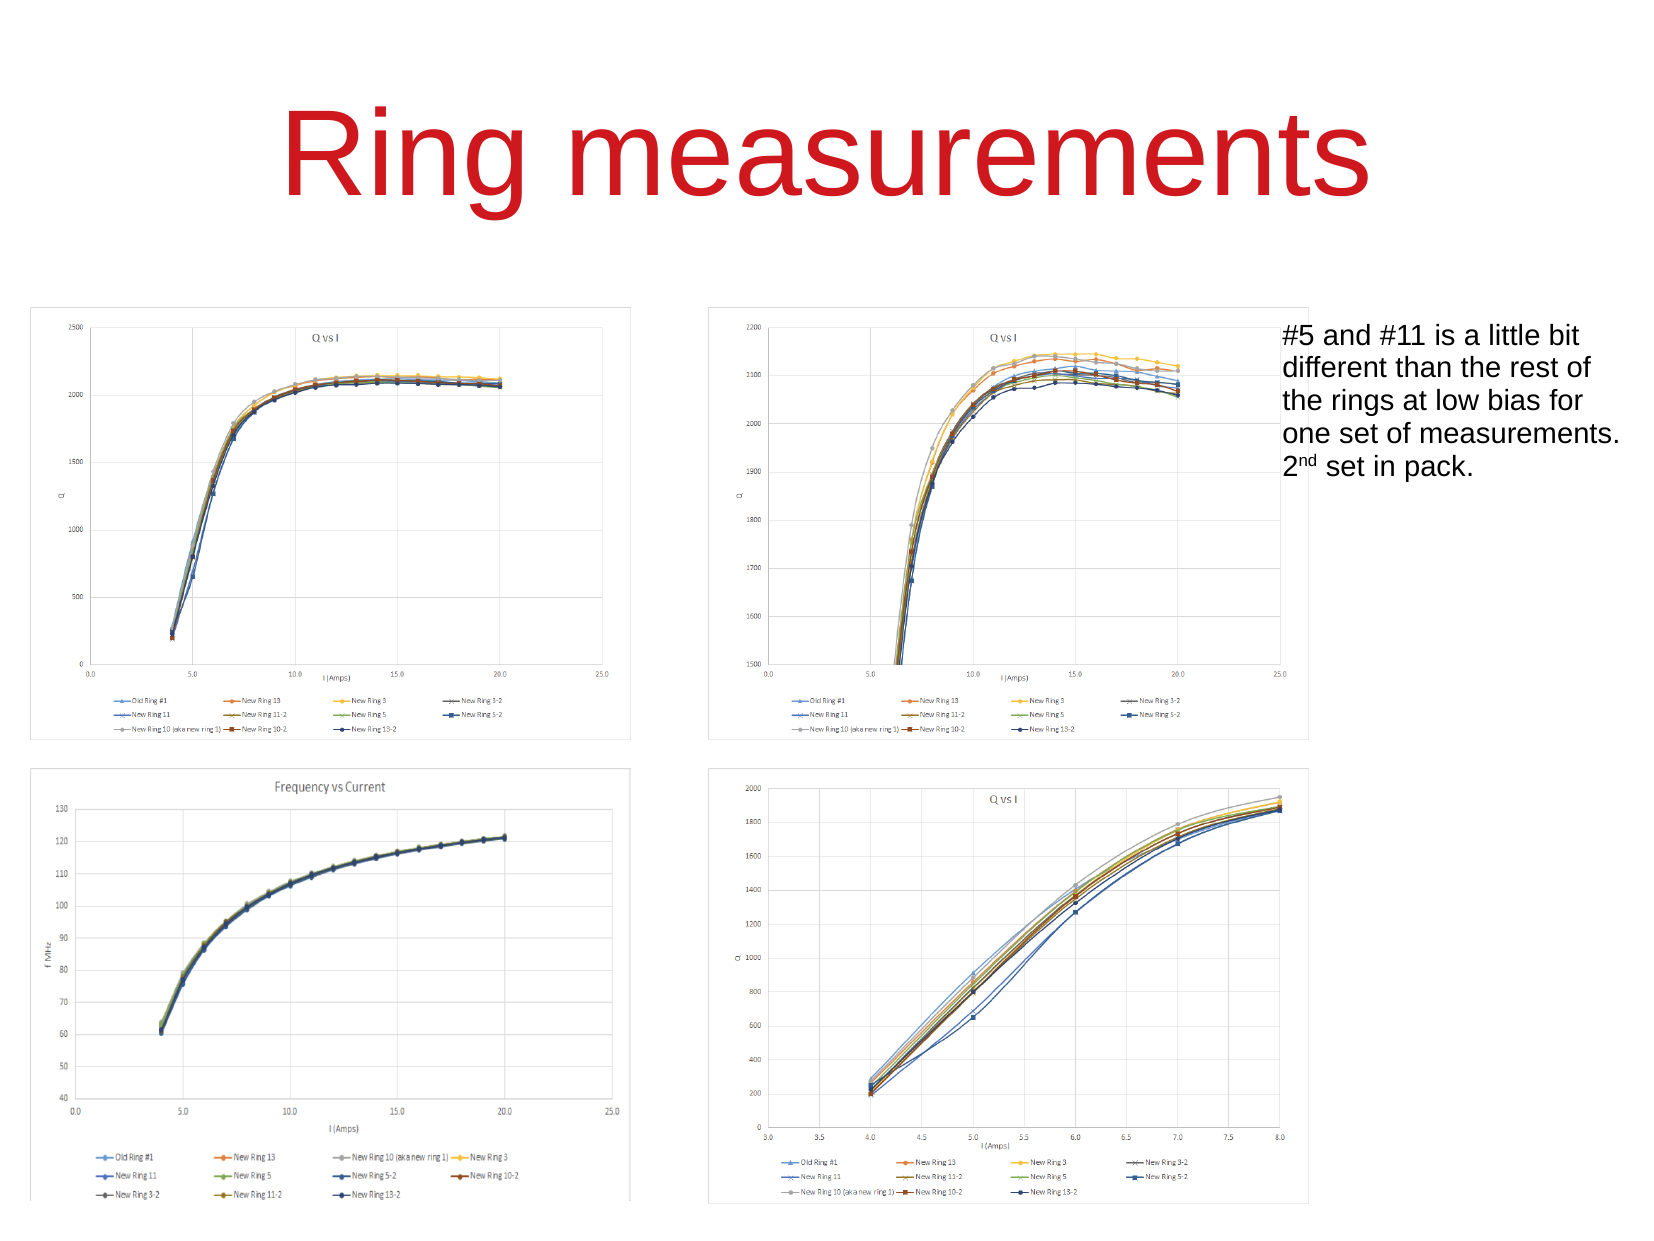

# Ring measurements
#5 and #11 is a little bit different than the rest of the rings at low bias for one set of measurements. 2nd set in pack.